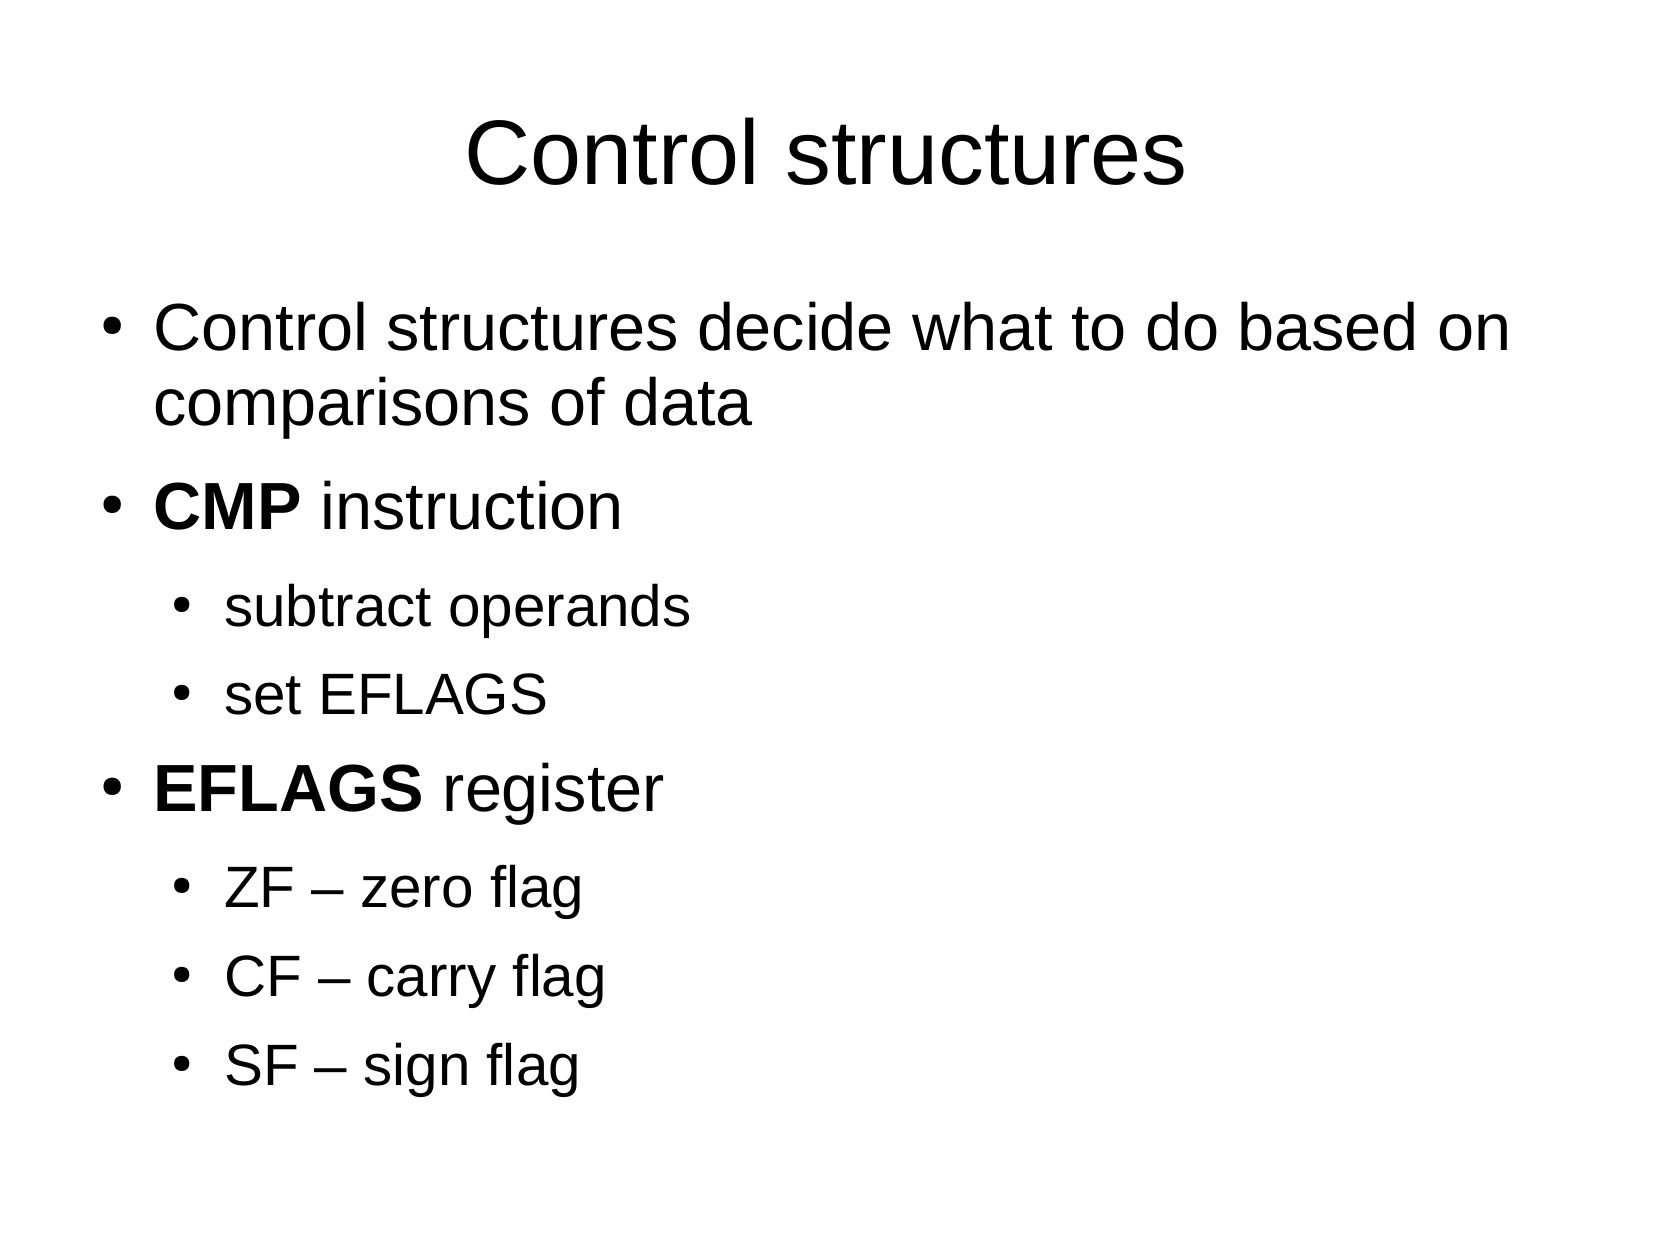

# Control structures
Control structures decide what to do based on comparisons of data
CMP instruction
subtract operands
set EFLAGS
EFLAGS register
ZF – zero flag
CF – carry flag
SF – sign flag